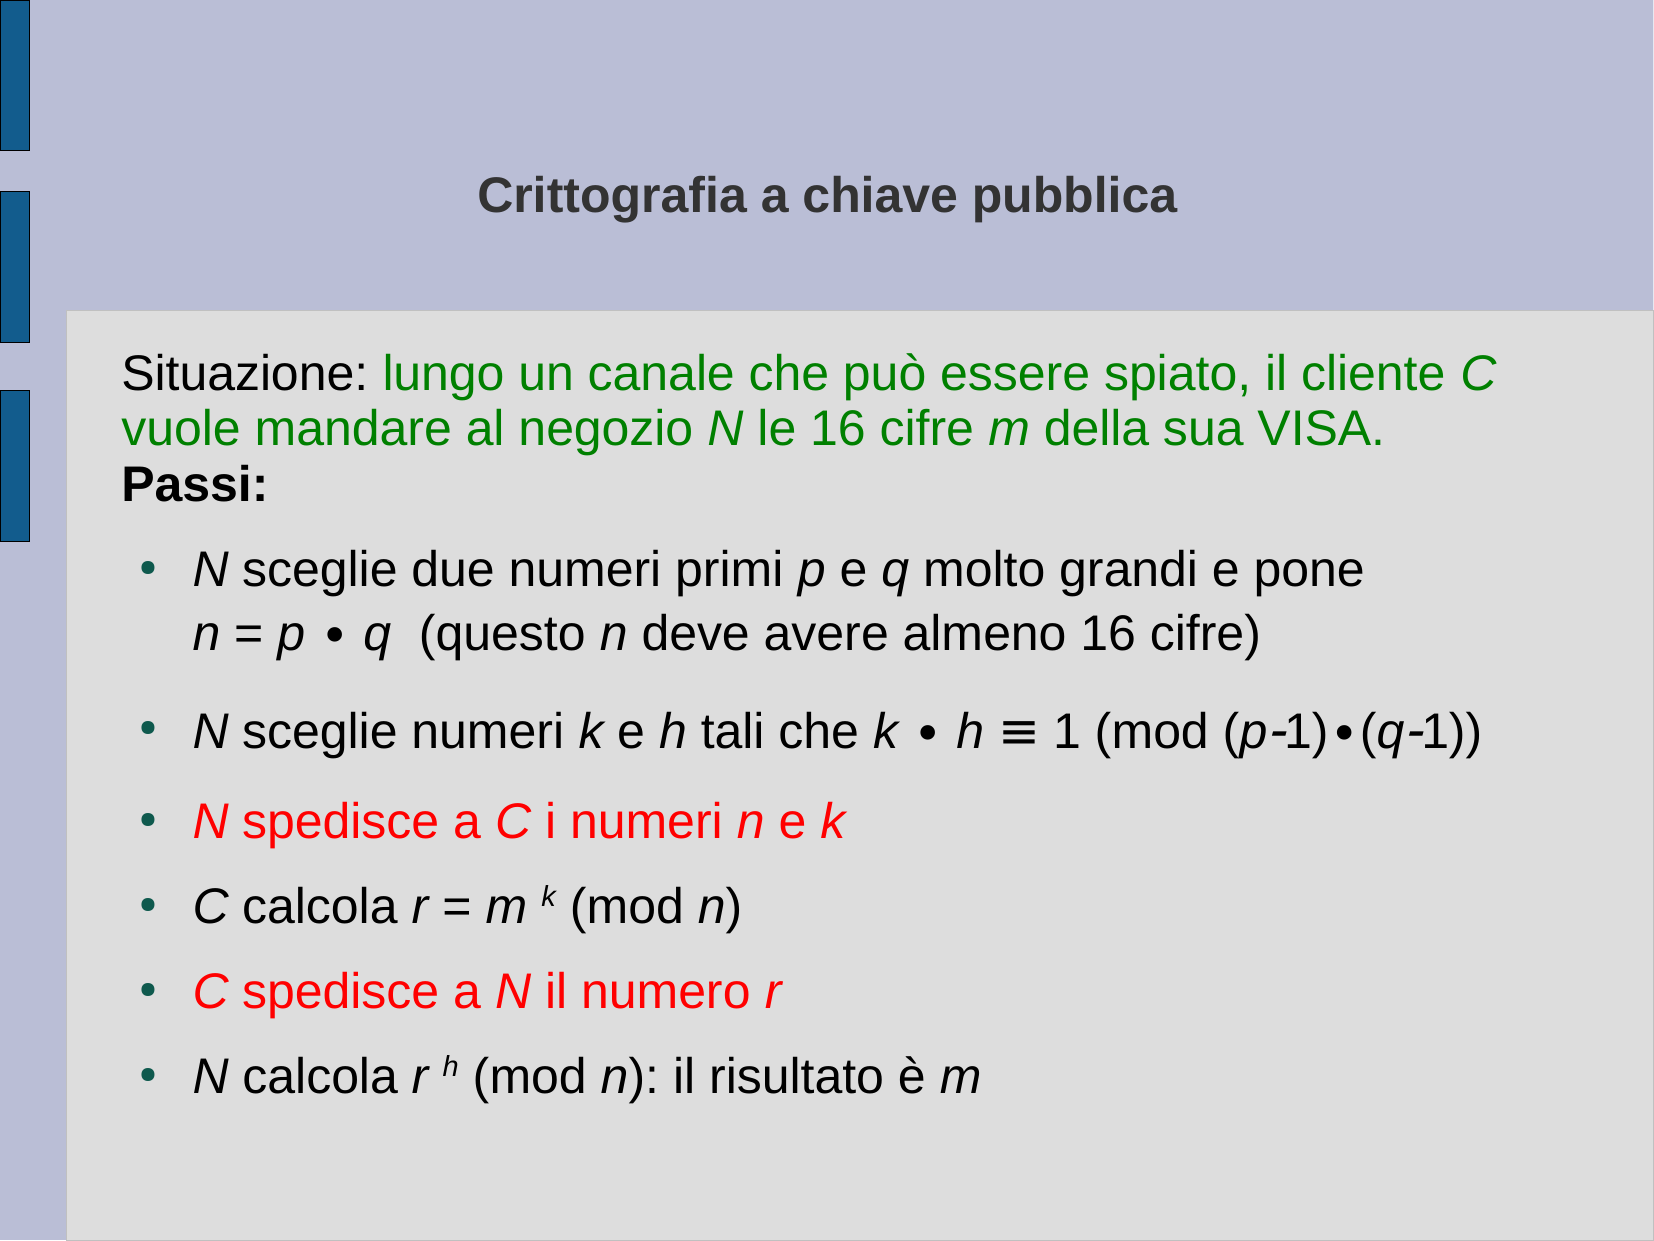

# Crittografia a chiave pubblica
Situazione: lungo un canale che può essere spiato, il cliente C vuole mandare al negozio N le 16 cifre m della sua VISA. Passi:
N sceglie due numeri primi p e q molto grandi e pone n = p ∙ q (questo n deve avere almeno 16 cifre)
N sceglie numeri k e h tali che k ∙ h ≡ 1 (mod (p-1)∙(q-1))
N spedisce a C i numeri n e k
C calcola r = m k (mod n)
C spedisce a N il numero r
N calcola r h (mod n): il risultato è m